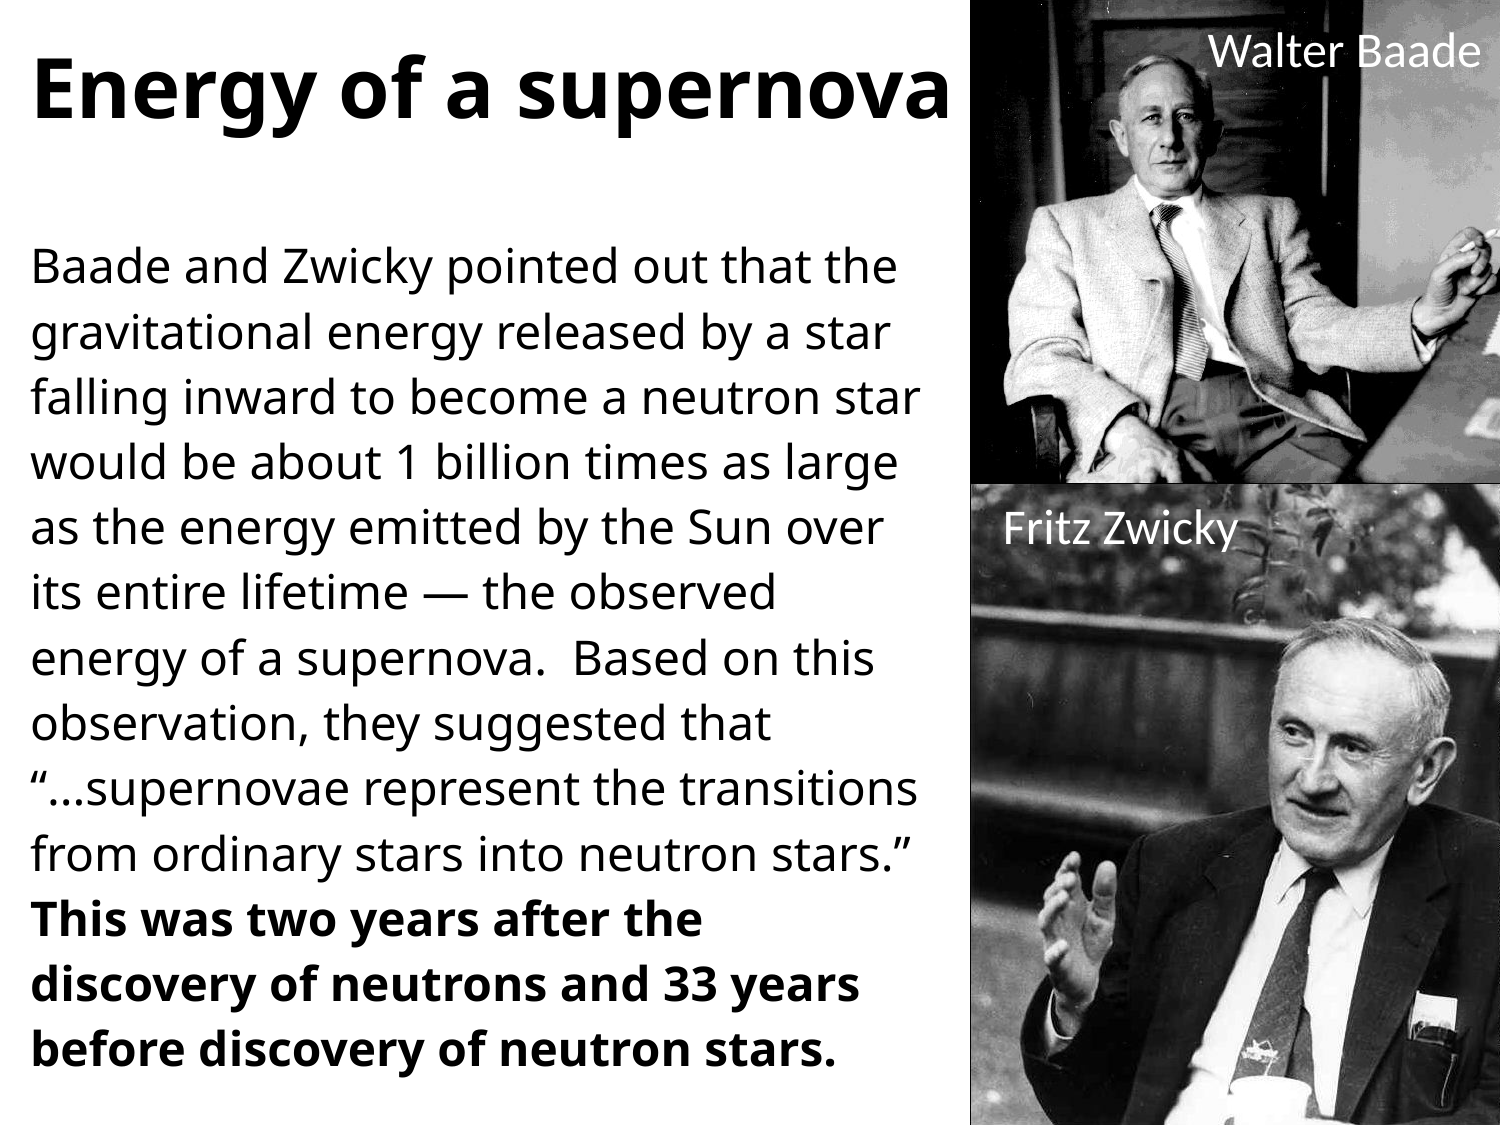

Walter Baade
# Energy of a supernova
Baade and Zwicky pointed out that the gravitational energy released by a star falling inward to become a neutron star would be about 1 billion times as large as the energy emitted by the Sun over its entire lifetime — the observed energy of a supernova. Based on this observation, they suggested that “...supernovae represent the transitions from ordinary stars into neutron stars.” This was two years after the discovery of neutrons and 33 years before discovery of neutron stars.
Fritz Zwicky